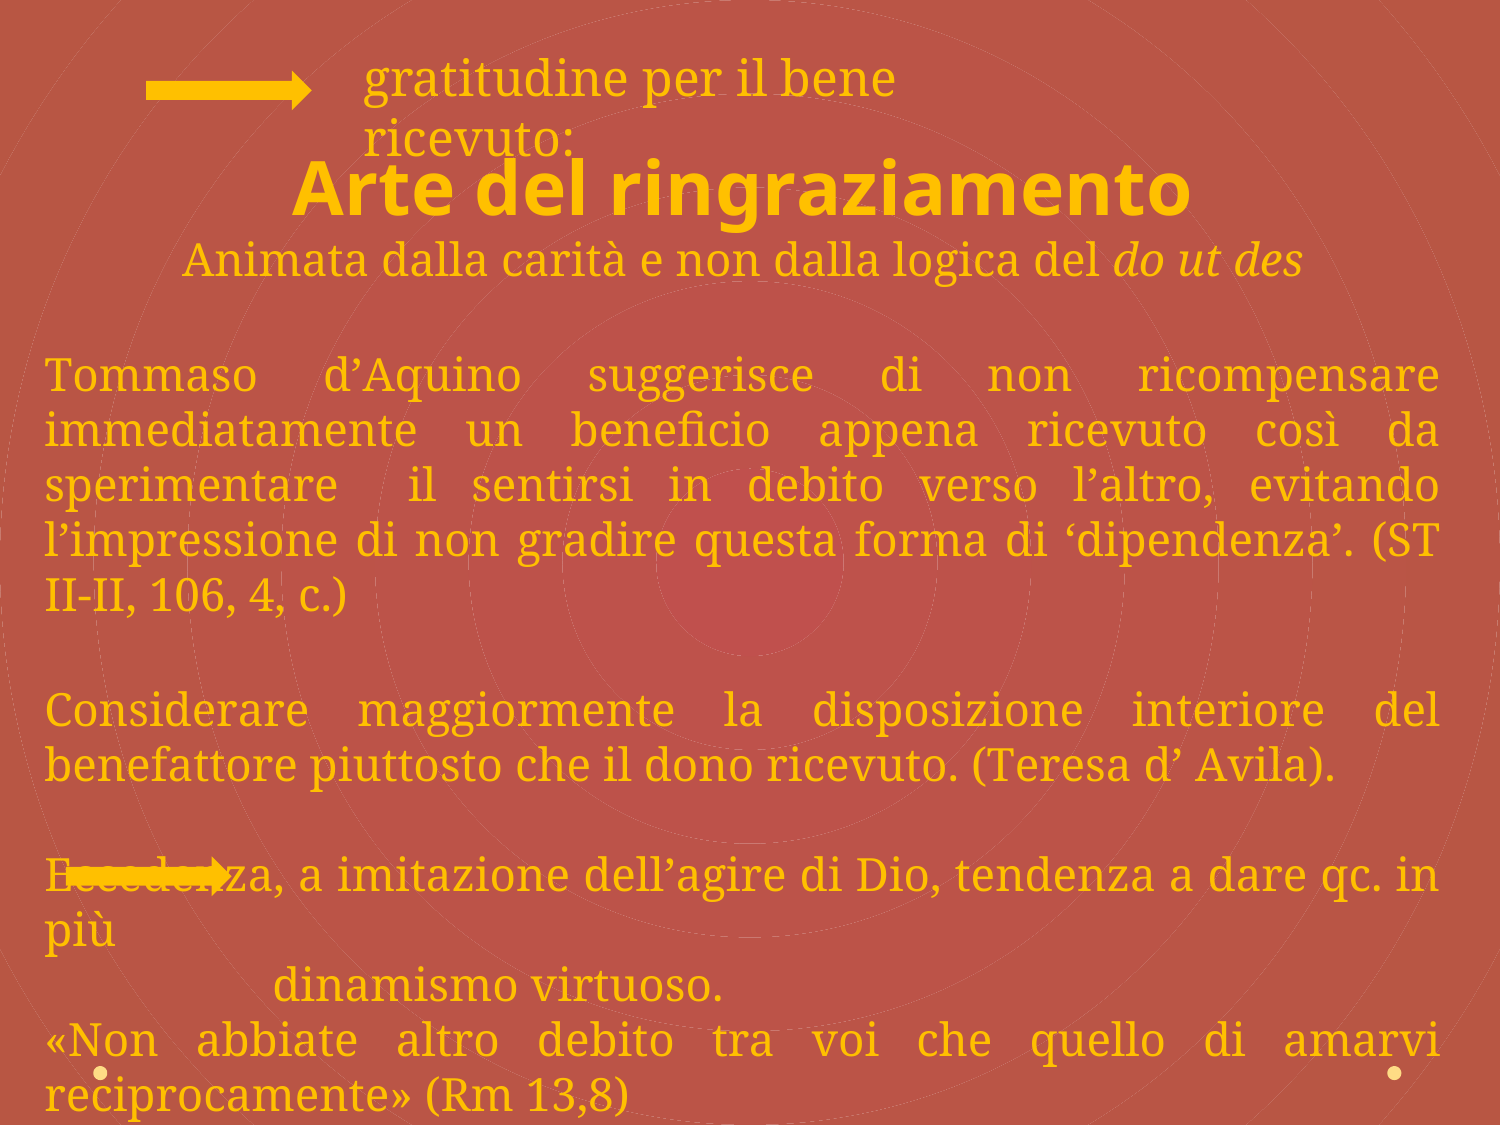

gratitudine per il bene ricevuto:
Arte del ringraziamento
Animata dalla carità e non dalla logica del do ut des
Tommaso d’Aquino suggerisce di non ricompensare immediatamente un beneficio appena ricevuto così da sperimentare il sentirsi in debito verso l’altro, evitando l’impressione di non gradire questa forma di ‘dipendenza’. (ST II-II, 106, 4, c.)
Considerare maggiormente la disposizione interiore del benefattore piuttosto che il dono ricevuto. (Teresa d’ Avila).
Eccedenza, a imitazione dell’agire di Dio, tendenza a dare qc. in più
 dinamismo virtuoso.
«Non abbiate altro debito tra voi che quello di amarvi reciprocamente» (Rm 13,8)